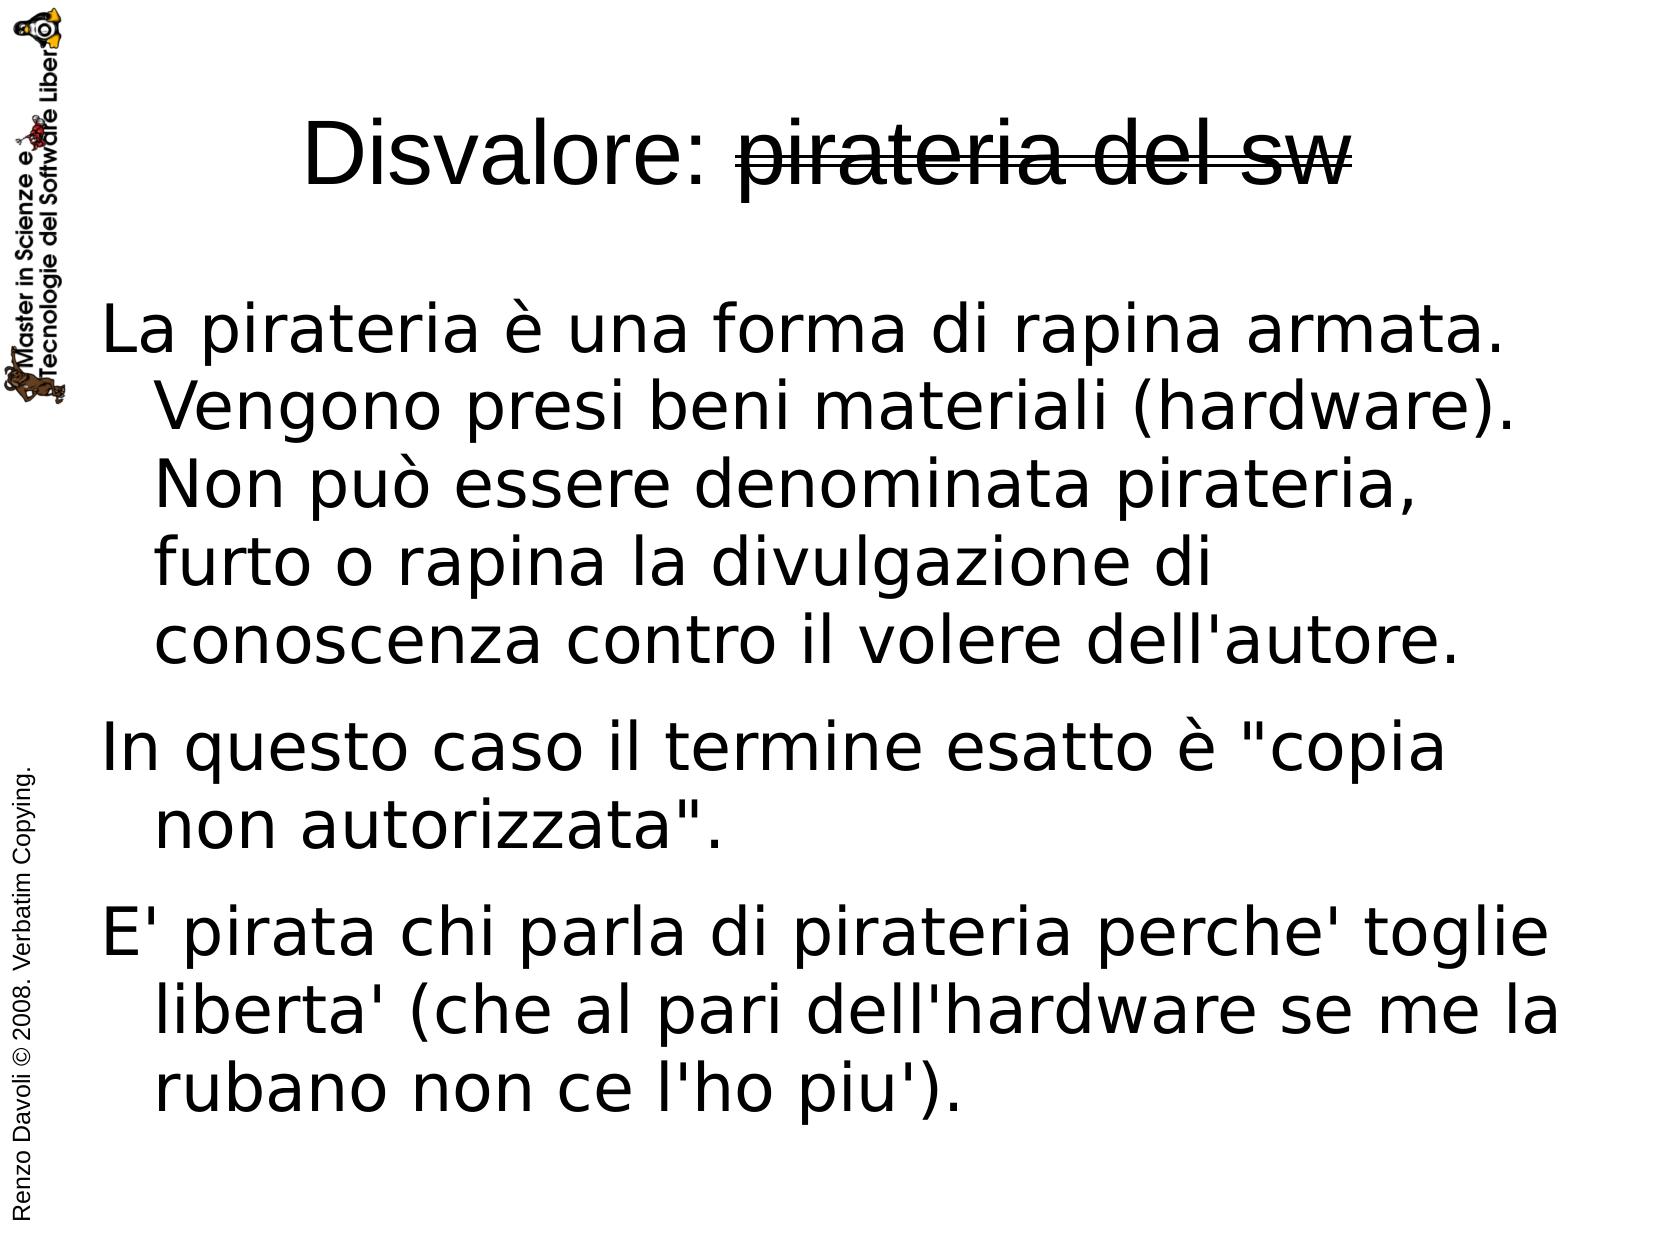

# Disvalore: pirateria del sw
La pirateria è una forma di rapina armata. Vengono presi beni materiali (hardware). Non può essere denominata pirateria, furto o rapina la divulgazione di conoscenza contro il volere dell'autore.
In questo caso il termine esatto è "copia non autorizzata".
E' pirata chi parla di pirateria perche' toglie liberta' (che al pari dell'hardware se me la rubano non ce l'ho piu').